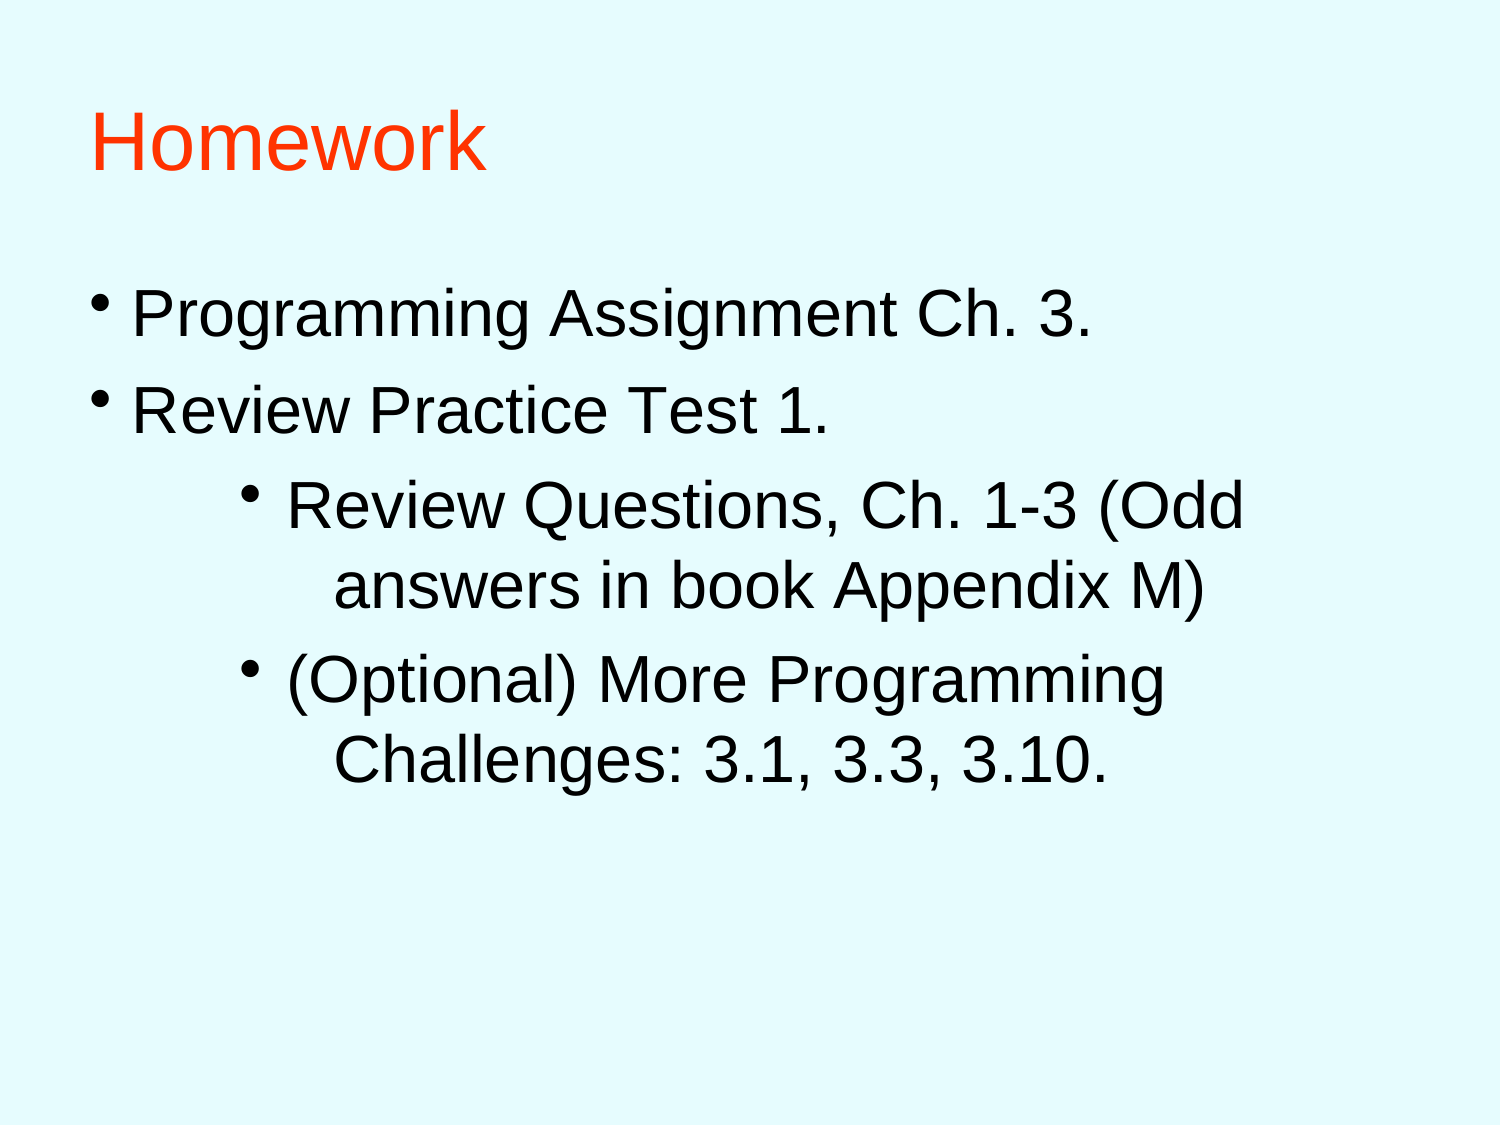

# Homework
 Programming Assignment Ch. 3.
 Review Practice Test 1.
Review Questions, Ch. 1-3 (Odd answers in book Appendix M)
(Optional) More Programming Challenges: 3.1, 3.3, 3.10.